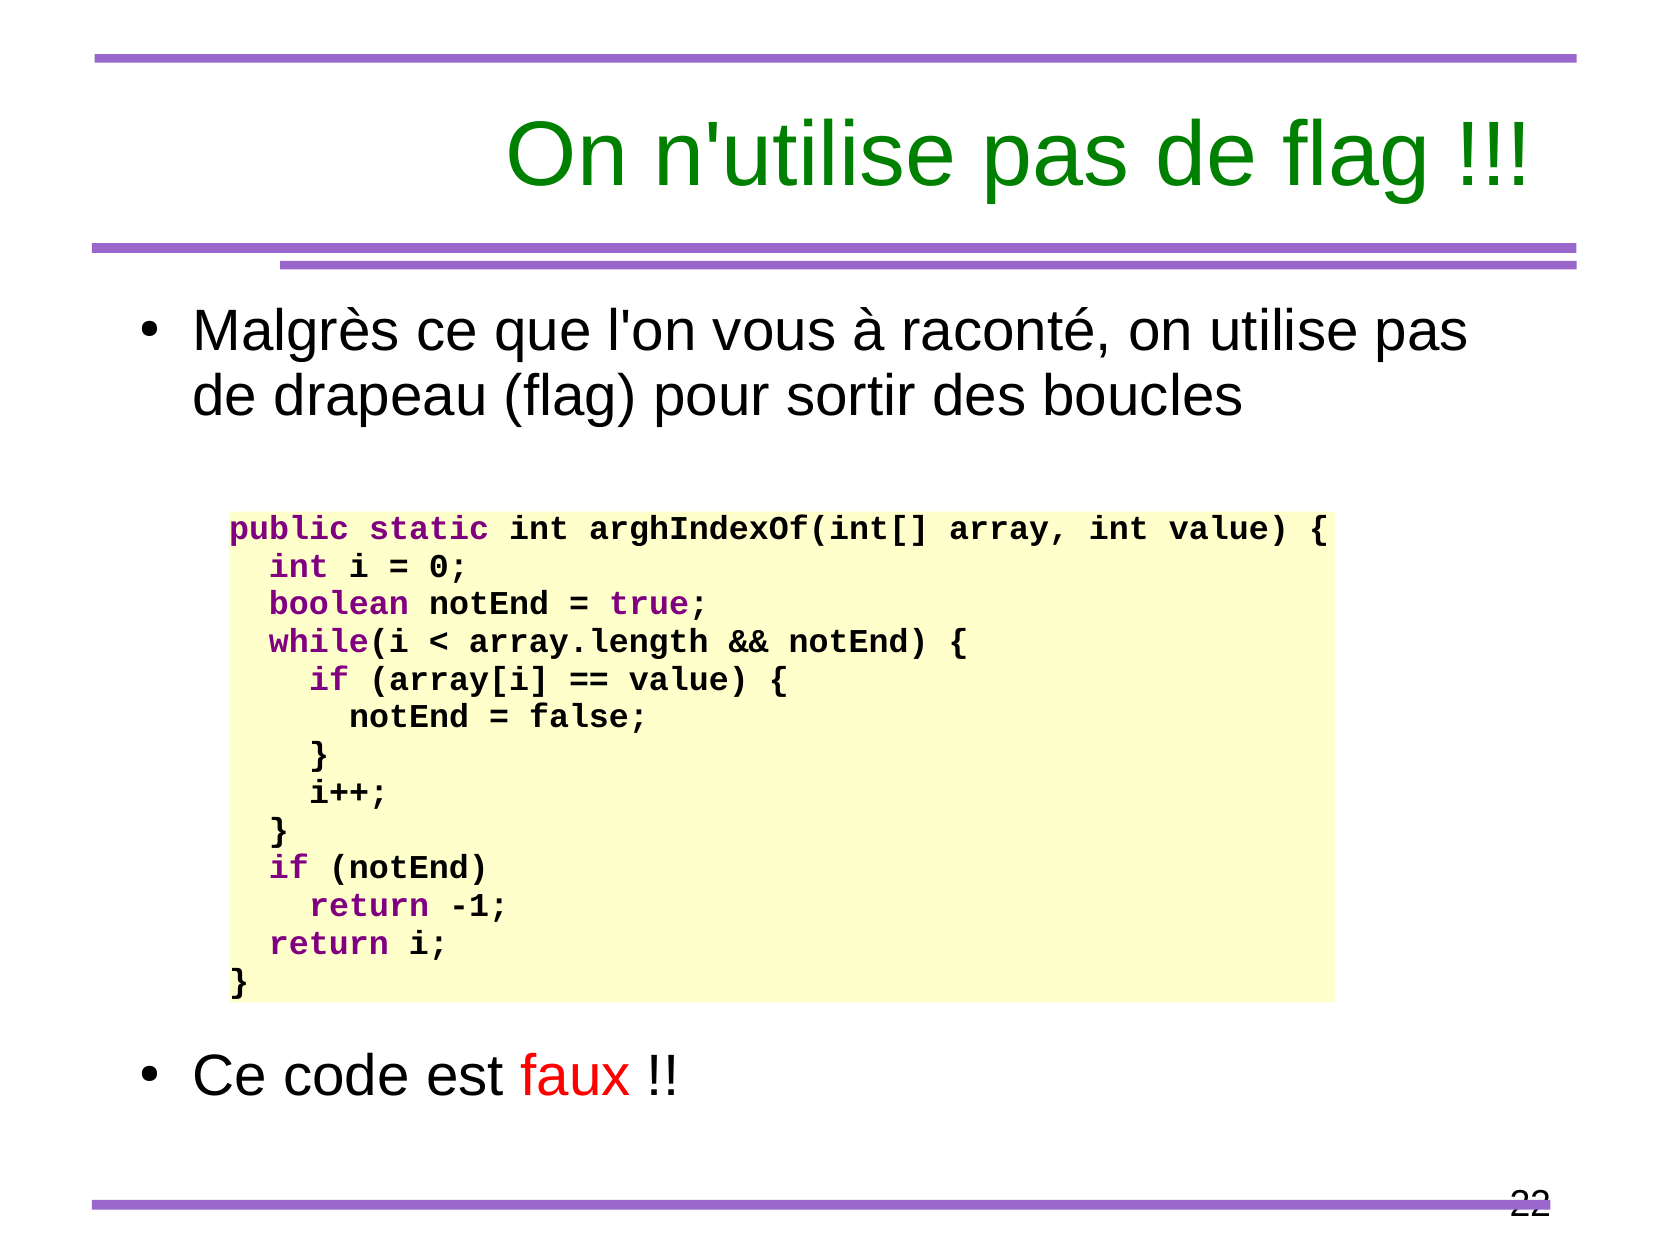

# On n'utilise pas de flag !!!
Malgrès ce que l'on vous à raconté, on utilise pas de drapeau (flag) pour sortir des boucles
Ce code est faux !!
public static int arghIndexOf(int[] array, int value) {
 int i = 0;
 boolean notEnd = true;
 while(i < array.length && notEnd) {
 if (array[i] == value) {
 notEnd = false;
 }
 i++;
 }
 if (notEnd)
 return -1;
 return i;
}